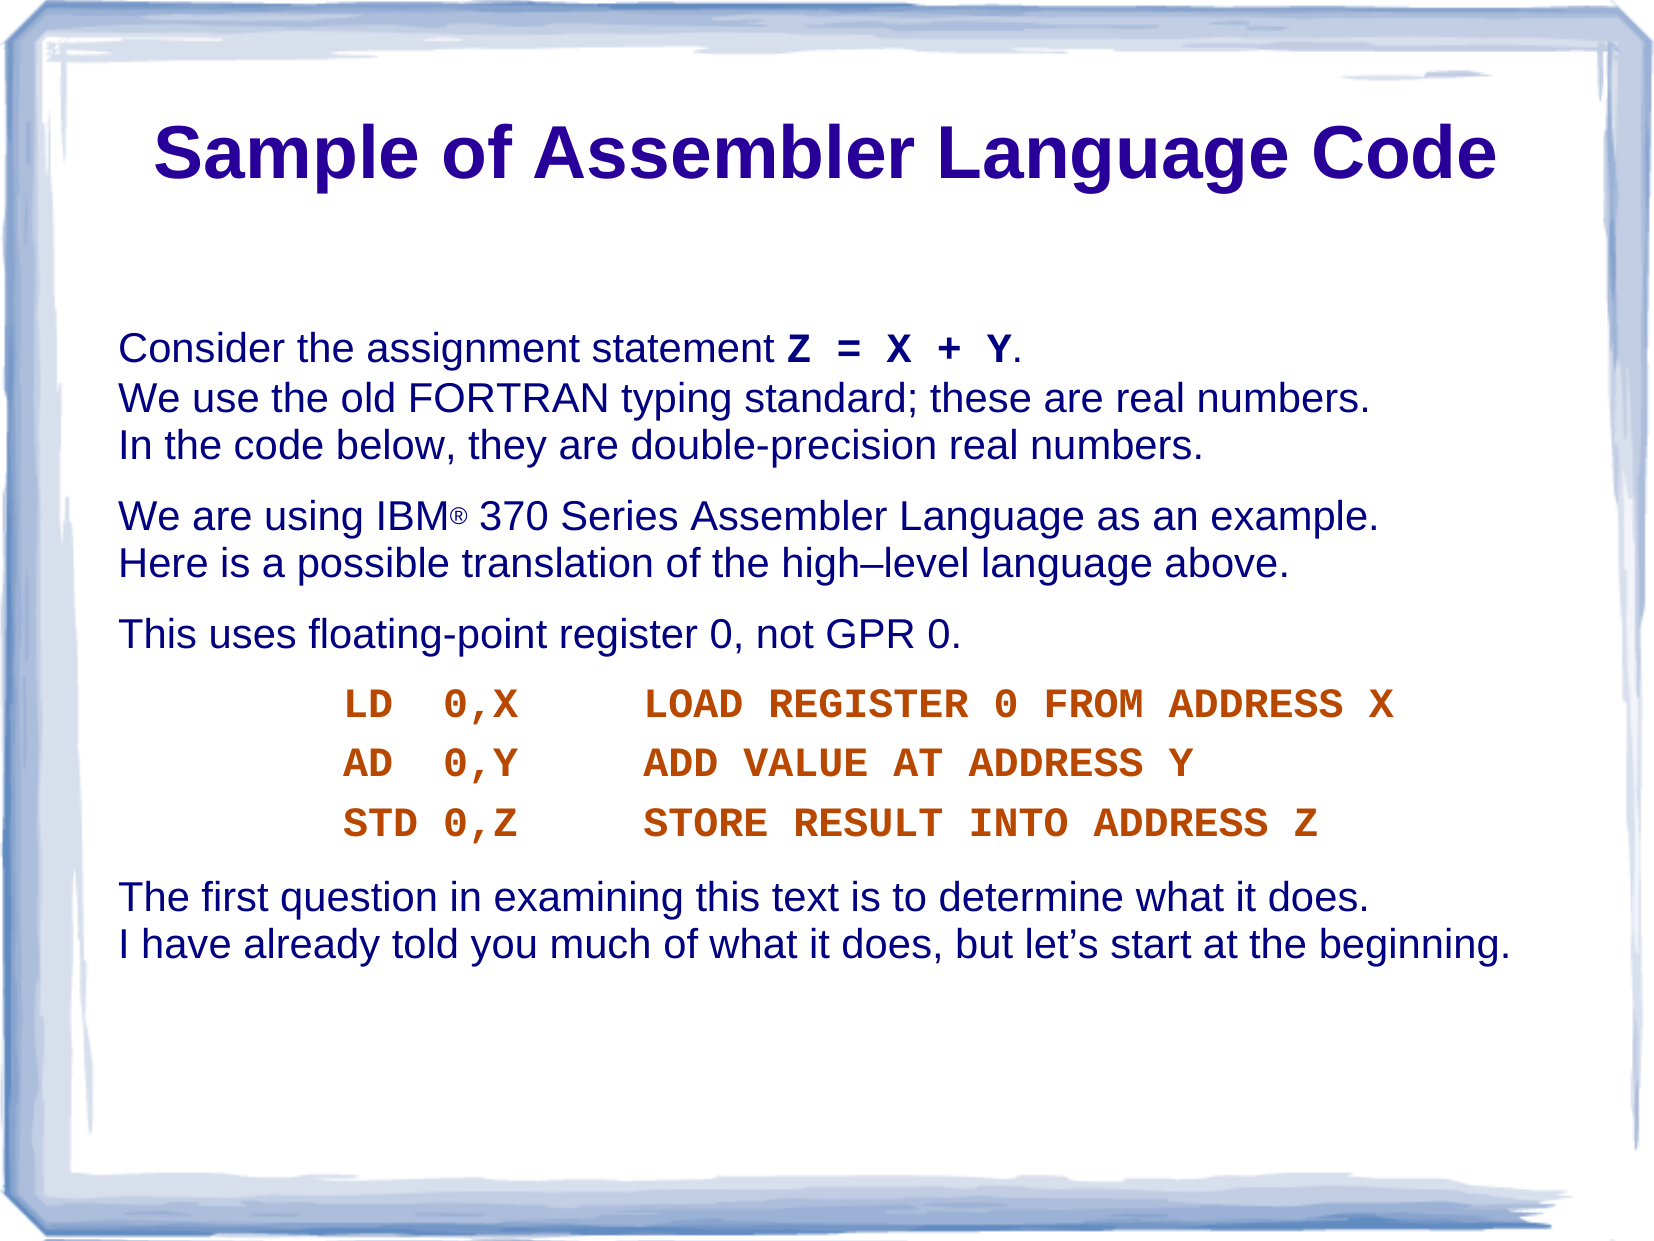

# Sample of Assembler Language Code
Consider the assignment statement Z = X + Y.
We use the old FORTRAN typing standard; these are real numbers.
In the code below, they are double-precision real numbers.
We are using IBM® 370 Series Assembler Language as an example.
Here is a possible translation of the high–level language above.
This uses floating-point register 0, not GPR 0.
 LD 0,X LOAD REGISTER 0 FROM ADDRESS X
 AD 0,Y ADD VALUE AT ADDRESS Y
 STD 0,Z STORE RESULT INTO ADDRESS Z
The first question in examining this text is to determine what it does.
I have already told you much of what it does, but let’s start at the beginning.